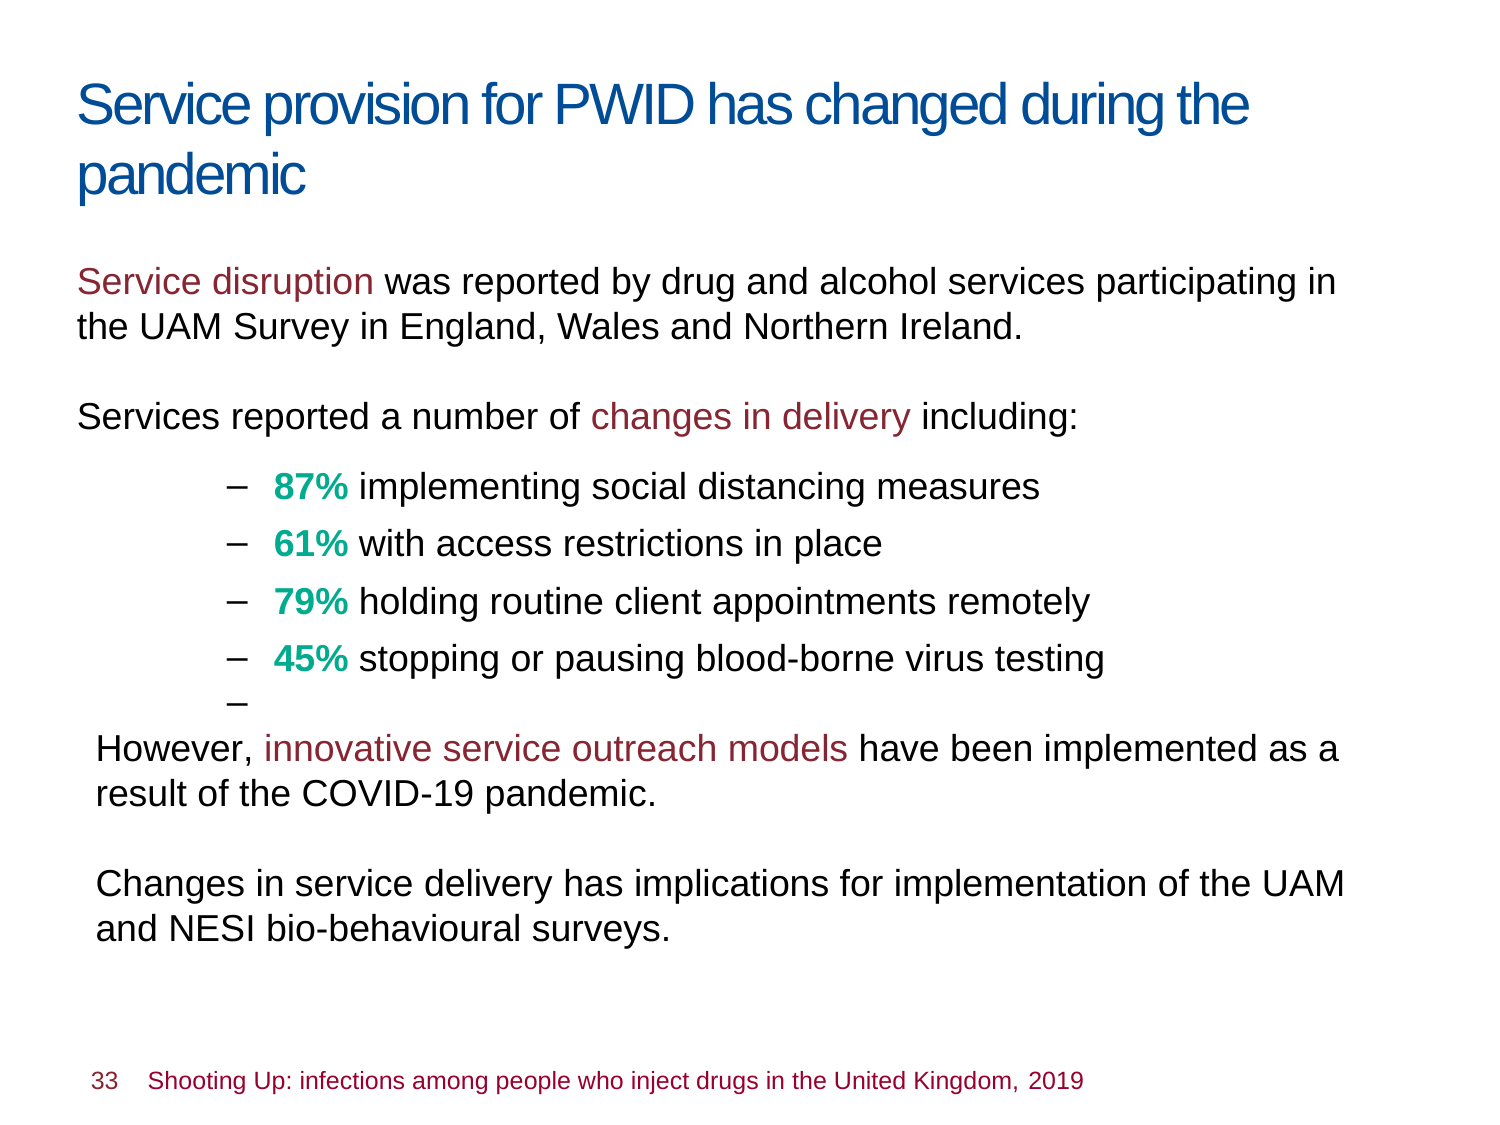

# Service provision for PWID has changed during the pandemic
Service disruption was reported by drug and alcohol services participating in the UAM Survey in England, Wales and Northern Ireland.
Services reported a number of changes in delivery including:
87% implementing social distancing measures
61% with access restrictions in place
79% holding routine client appointments remotely
45% stopping or pausing blood-borne virus testing
However, innovative service outreach models have been implemented as a result of the COVID-19 pandemic.
Changes in service delivery has implications for implementation of the UAM and NESI bio-behavioural surveys.
 32
Shooting Up: infections among people who inject drugs in the United Kingdom, 2019